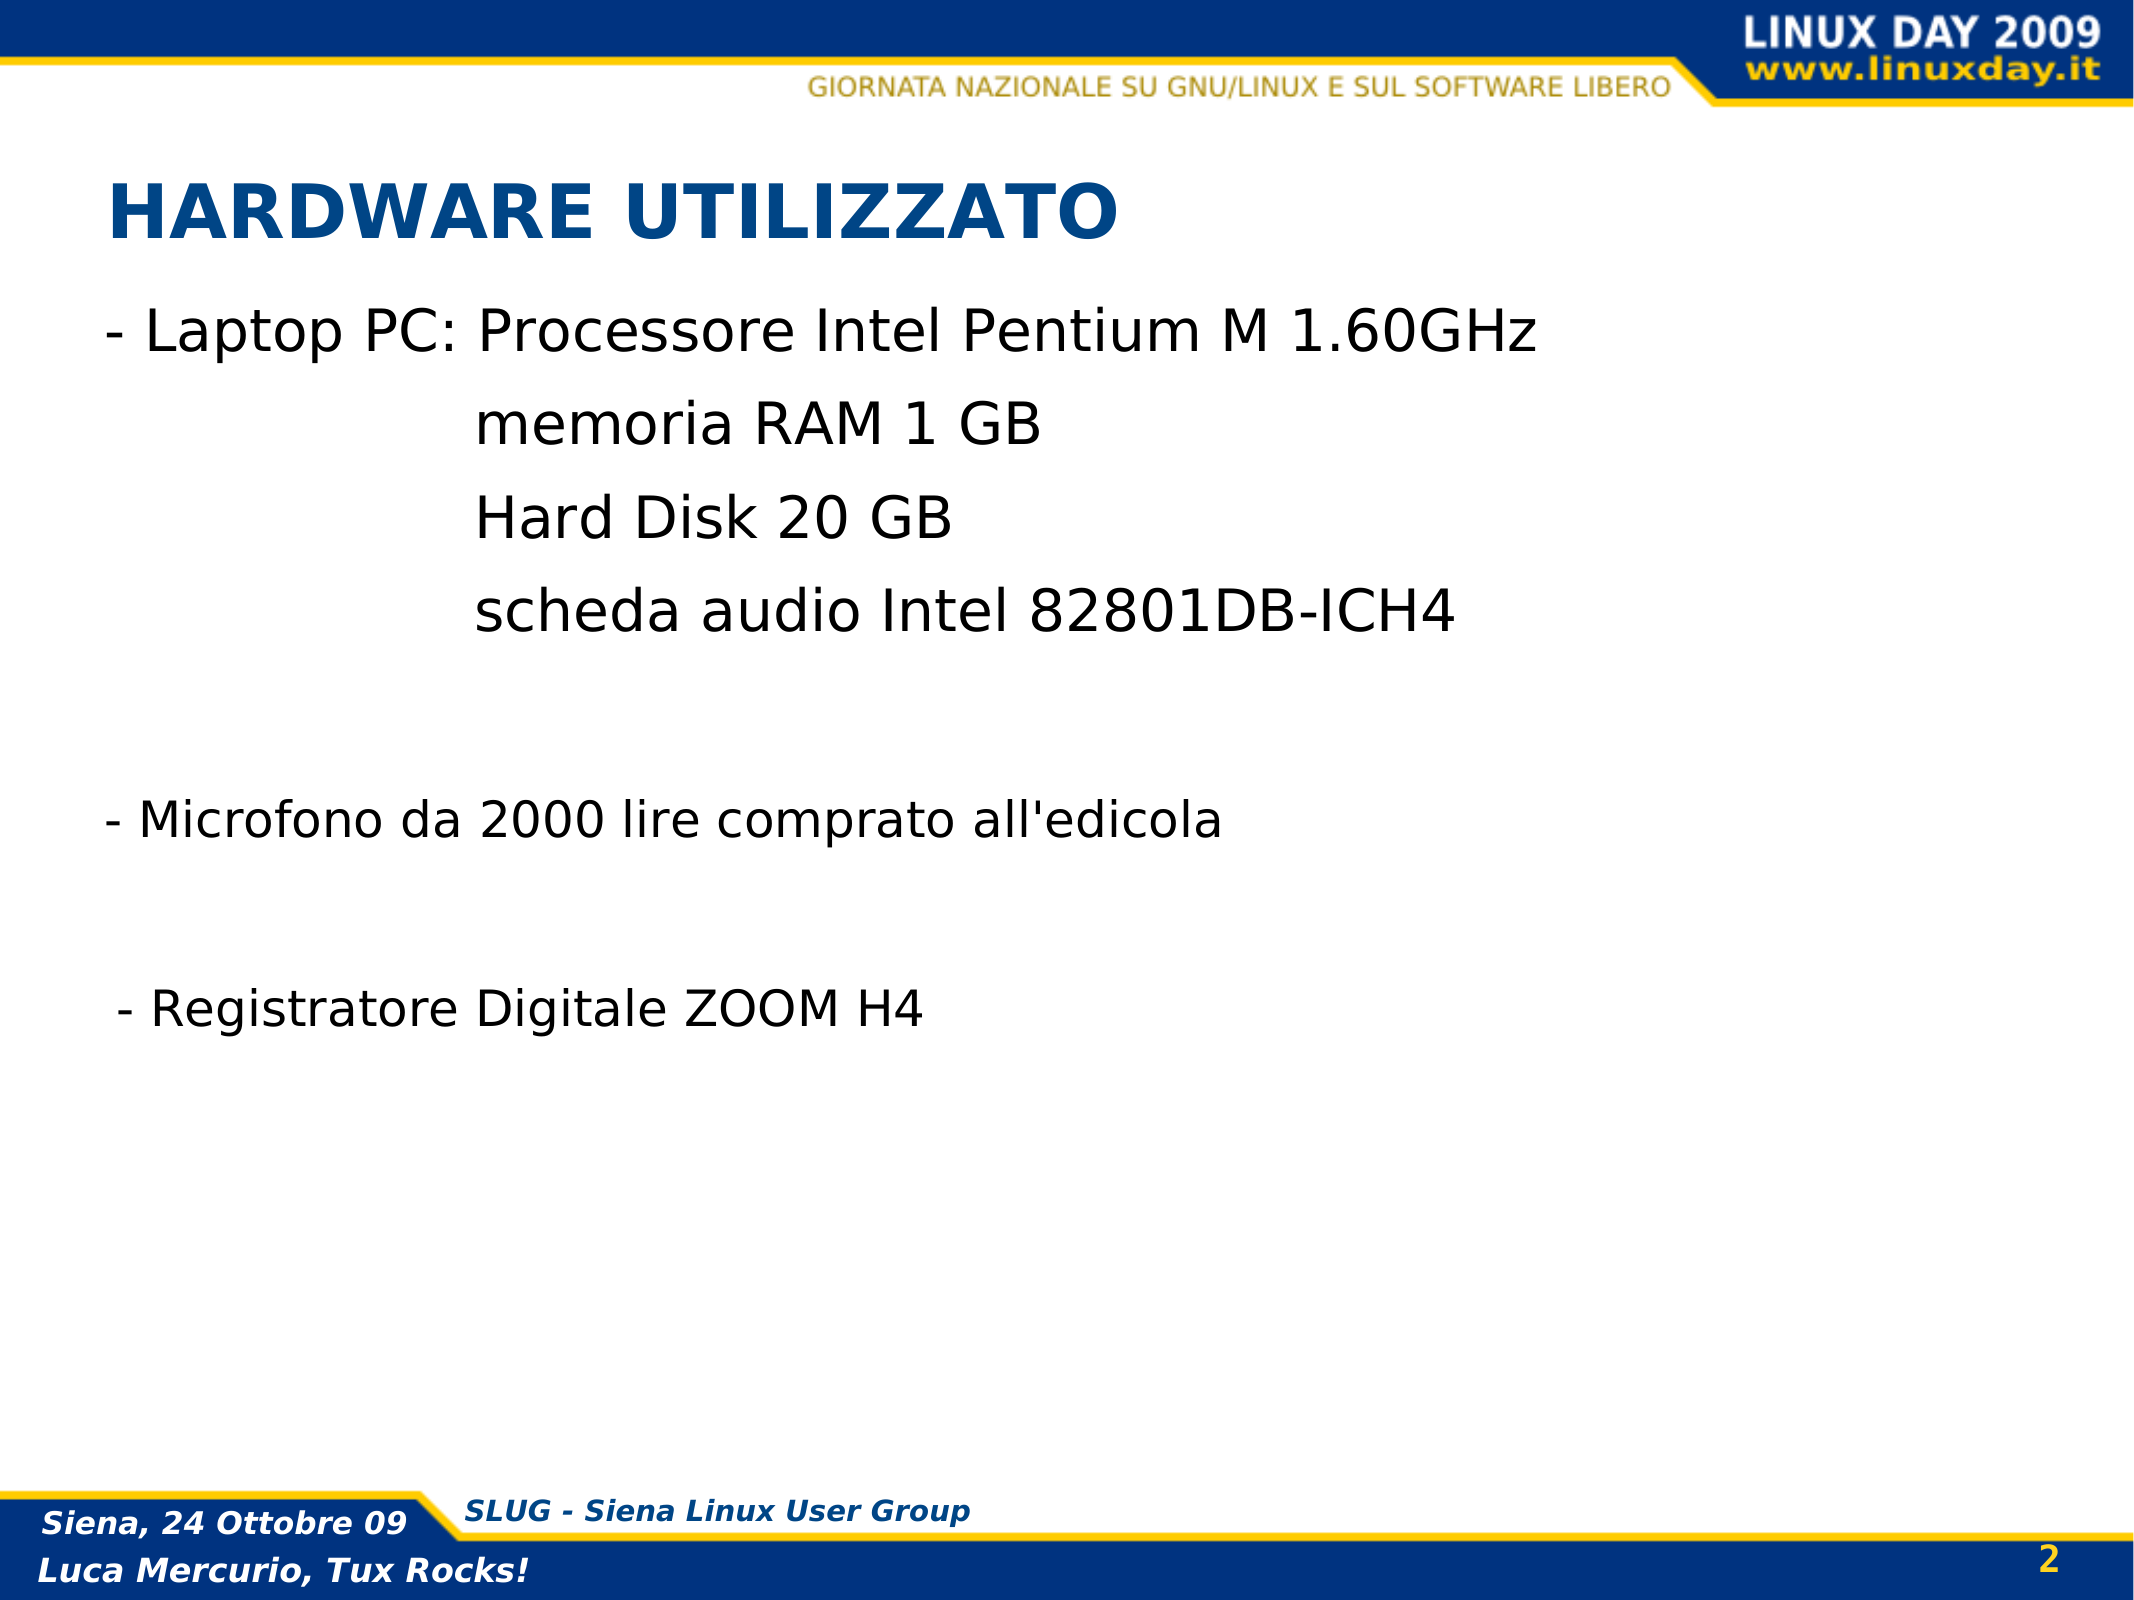

# HARDWARE UTILIZZATO
- Laptop PC: Processore Intel Pentium M 1.60GHz
 memoria RAM 1 GB
 Hard Disk 20 GB
 scheda audio Intel 82801DB-ICH4
- Microfono da 2000 lire comprato all'edicola
- Registratore Digitale ZOOM H4